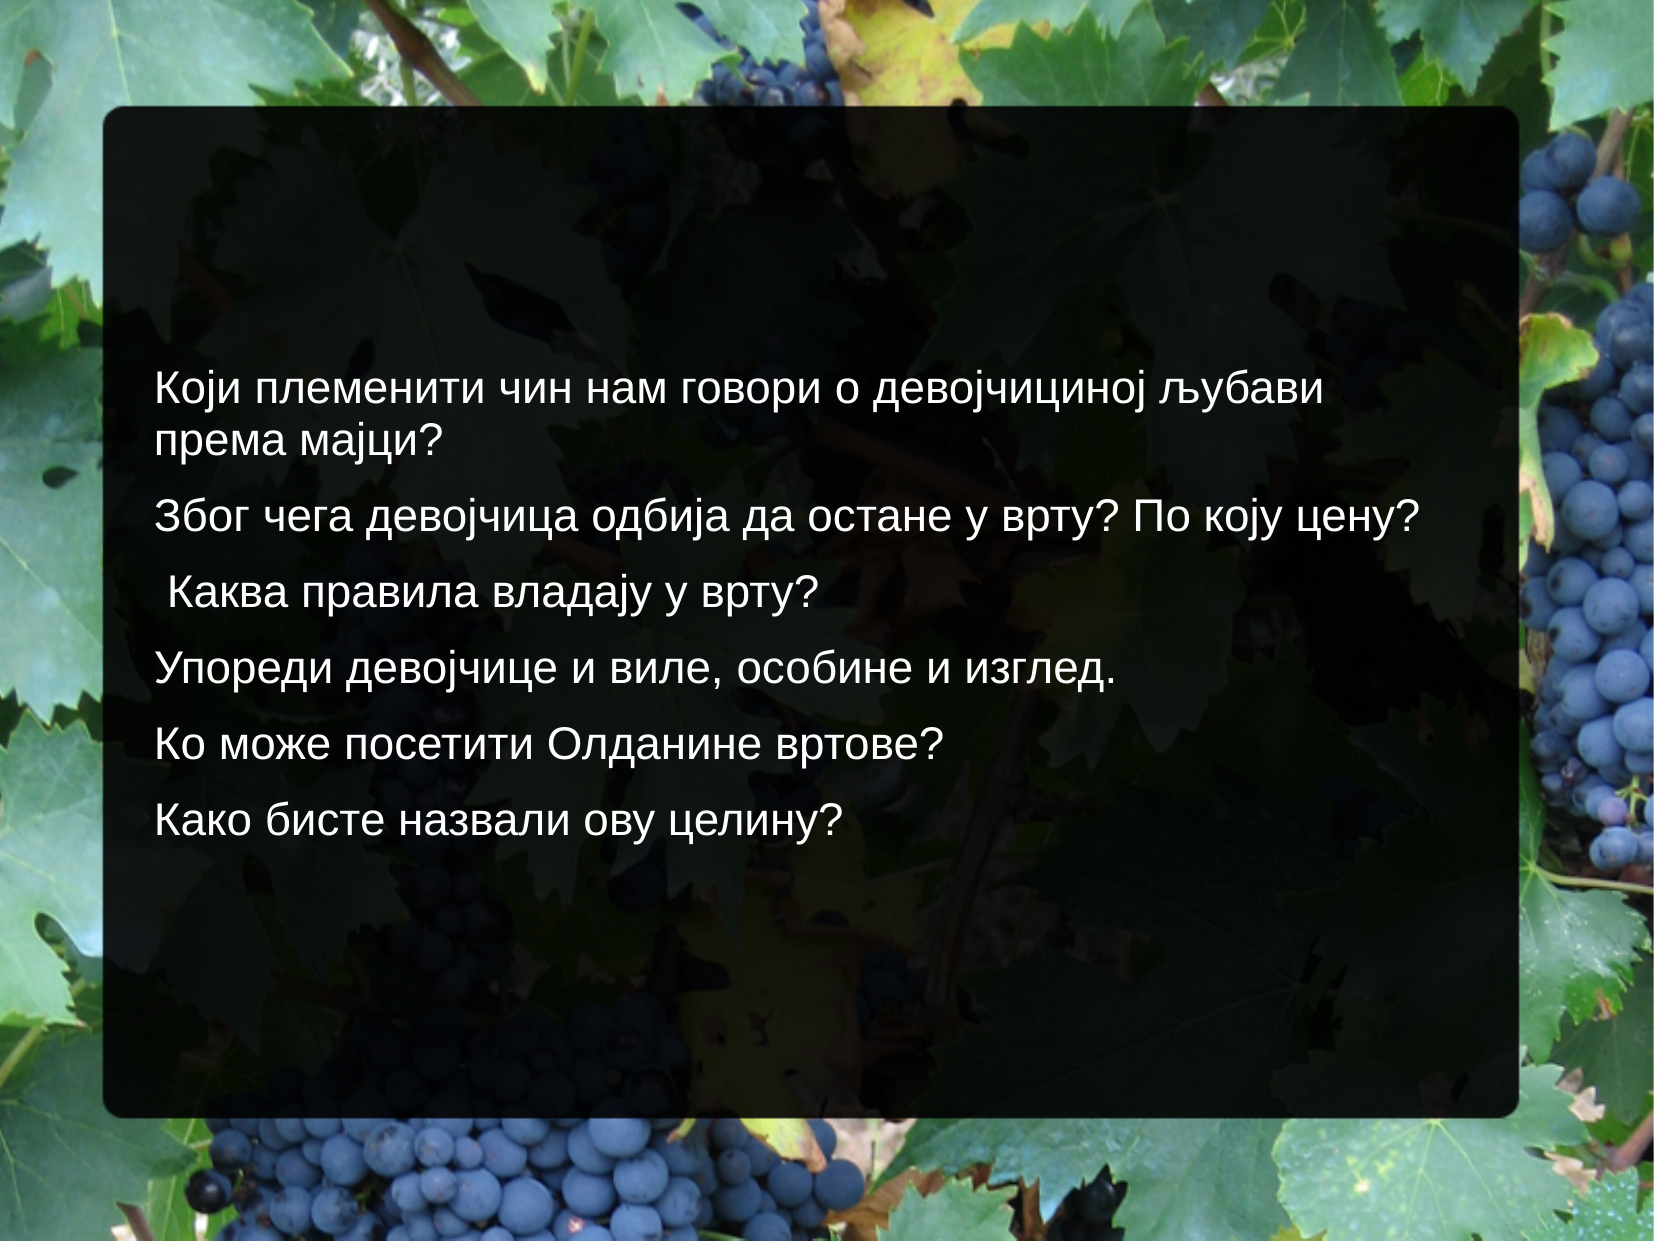

Који племенити чин нам говори о девојчициној љубави према мајци?
Због чега девојчица одбија да остане у врту? По коју цену?
 Каква правила владају у врту?
Упореди девојчице и виле, особине и изглед.
Ко може посетити Олданине вртове?
Како бисте назвали ову целину?